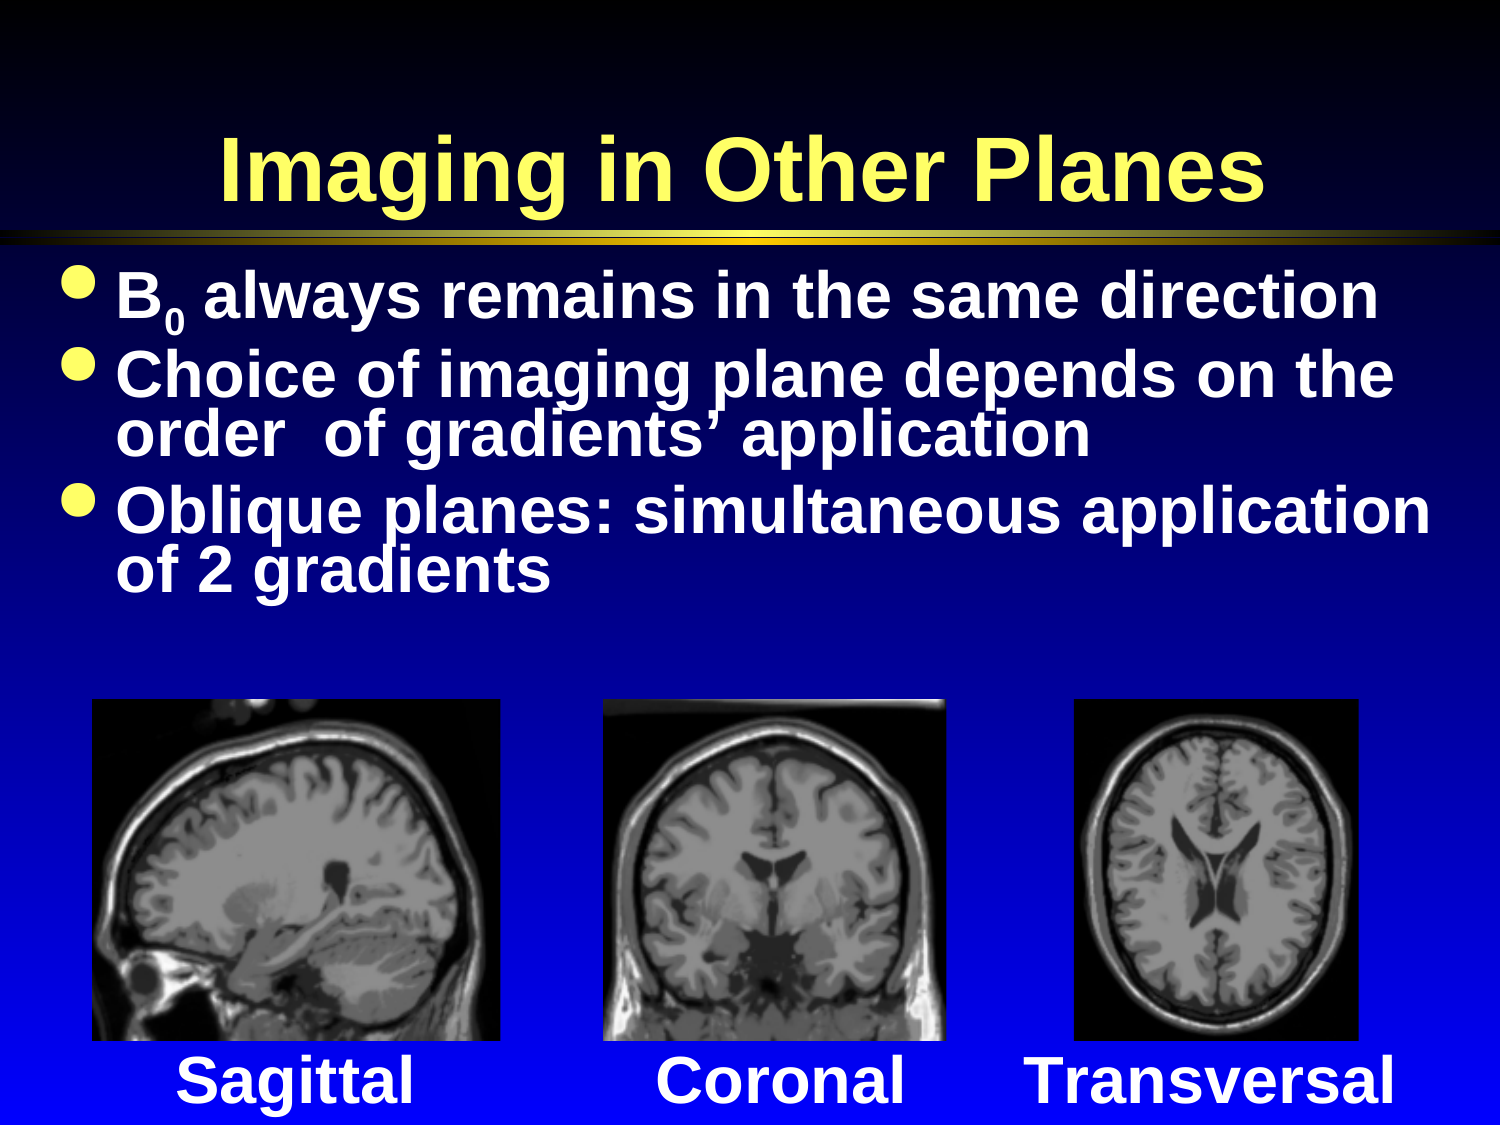

# Imaging in Other Planes
B0 always remains in the same direction
Choice of imaging plane depends on the order of gradients’ application
Oblique planes: simultaneous application of 2 gradients
Sagittal
Coronal
Transversal